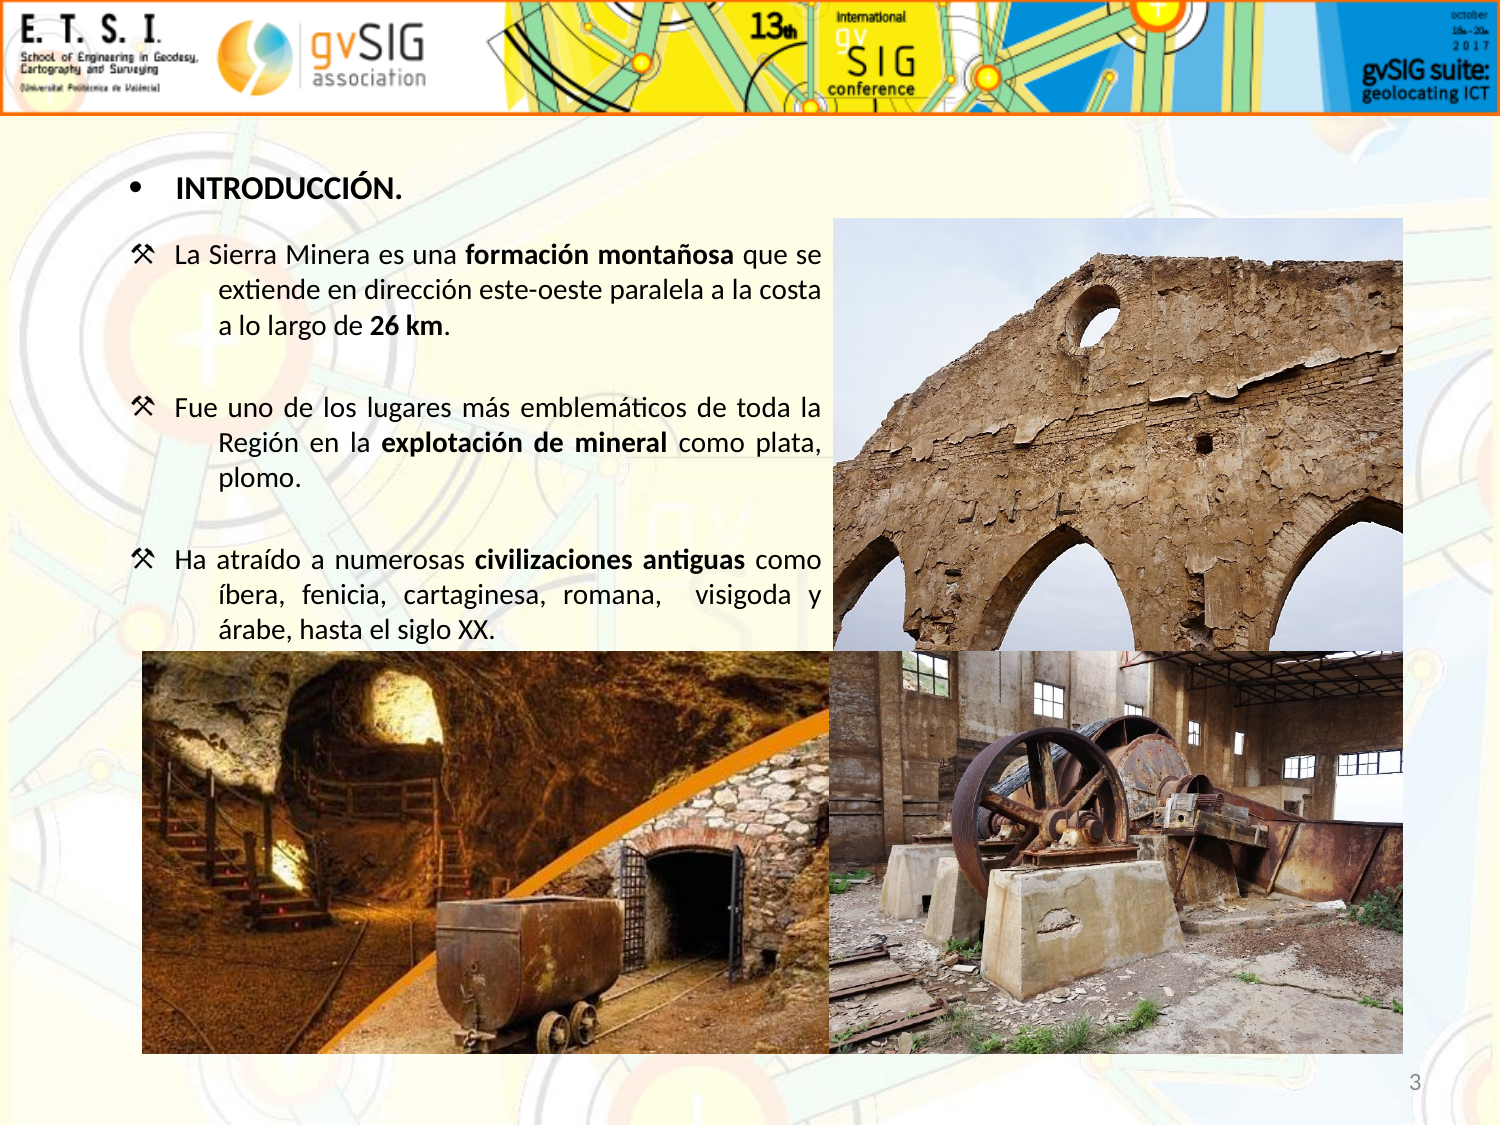

INTRODUCCIÓN.
La Sierra Minera es una formación montañosa que se extiende en dirección este-oeste paralela a la costa a lo largo de 26 km.
Fue uno de los lugares más emblemáticos de toda la Región en la explotación de mineral como plata, plomo.
Ha atraído a numerosas civilizaciones antiguas como íbera, fenicia, cartaginesa, romana, visigoda y árabe, hasta el siglo XX.